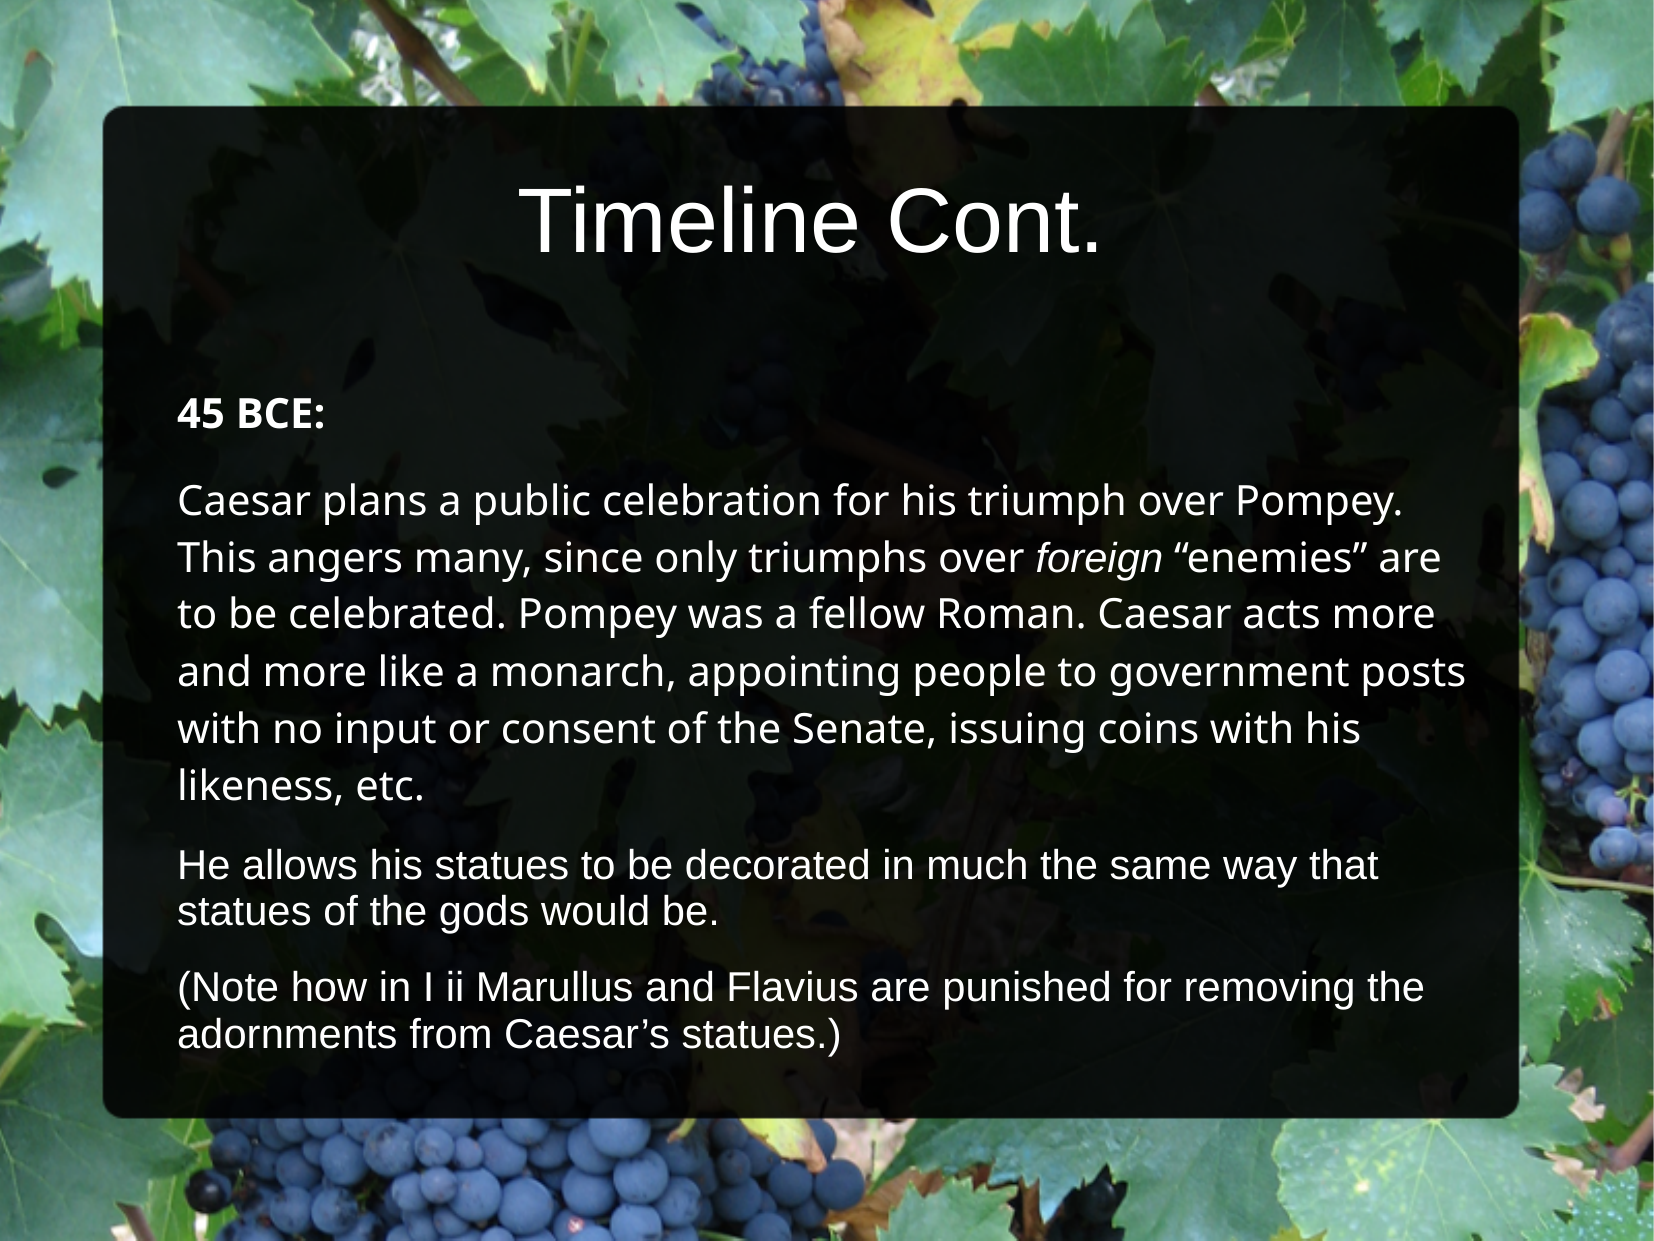

# Timeline Cont.
45 BCE:
Caesar plans a public celebration for his triumph over Pompey. This angers many, since only triumphs over foreign “enemies” are to be celebrated. Pompey was a fellow Roman. Caesar acts more and more like a monarch, appointing people to government posts with no input or consent of the Senate, issuing coins with his likeness, etc.
He allows his statues to be decorated in much the same way that statues of the gods would be.
(Note how in I ii Marullus and Flavius are punished for removing the adornments from Caesar’s statues.)